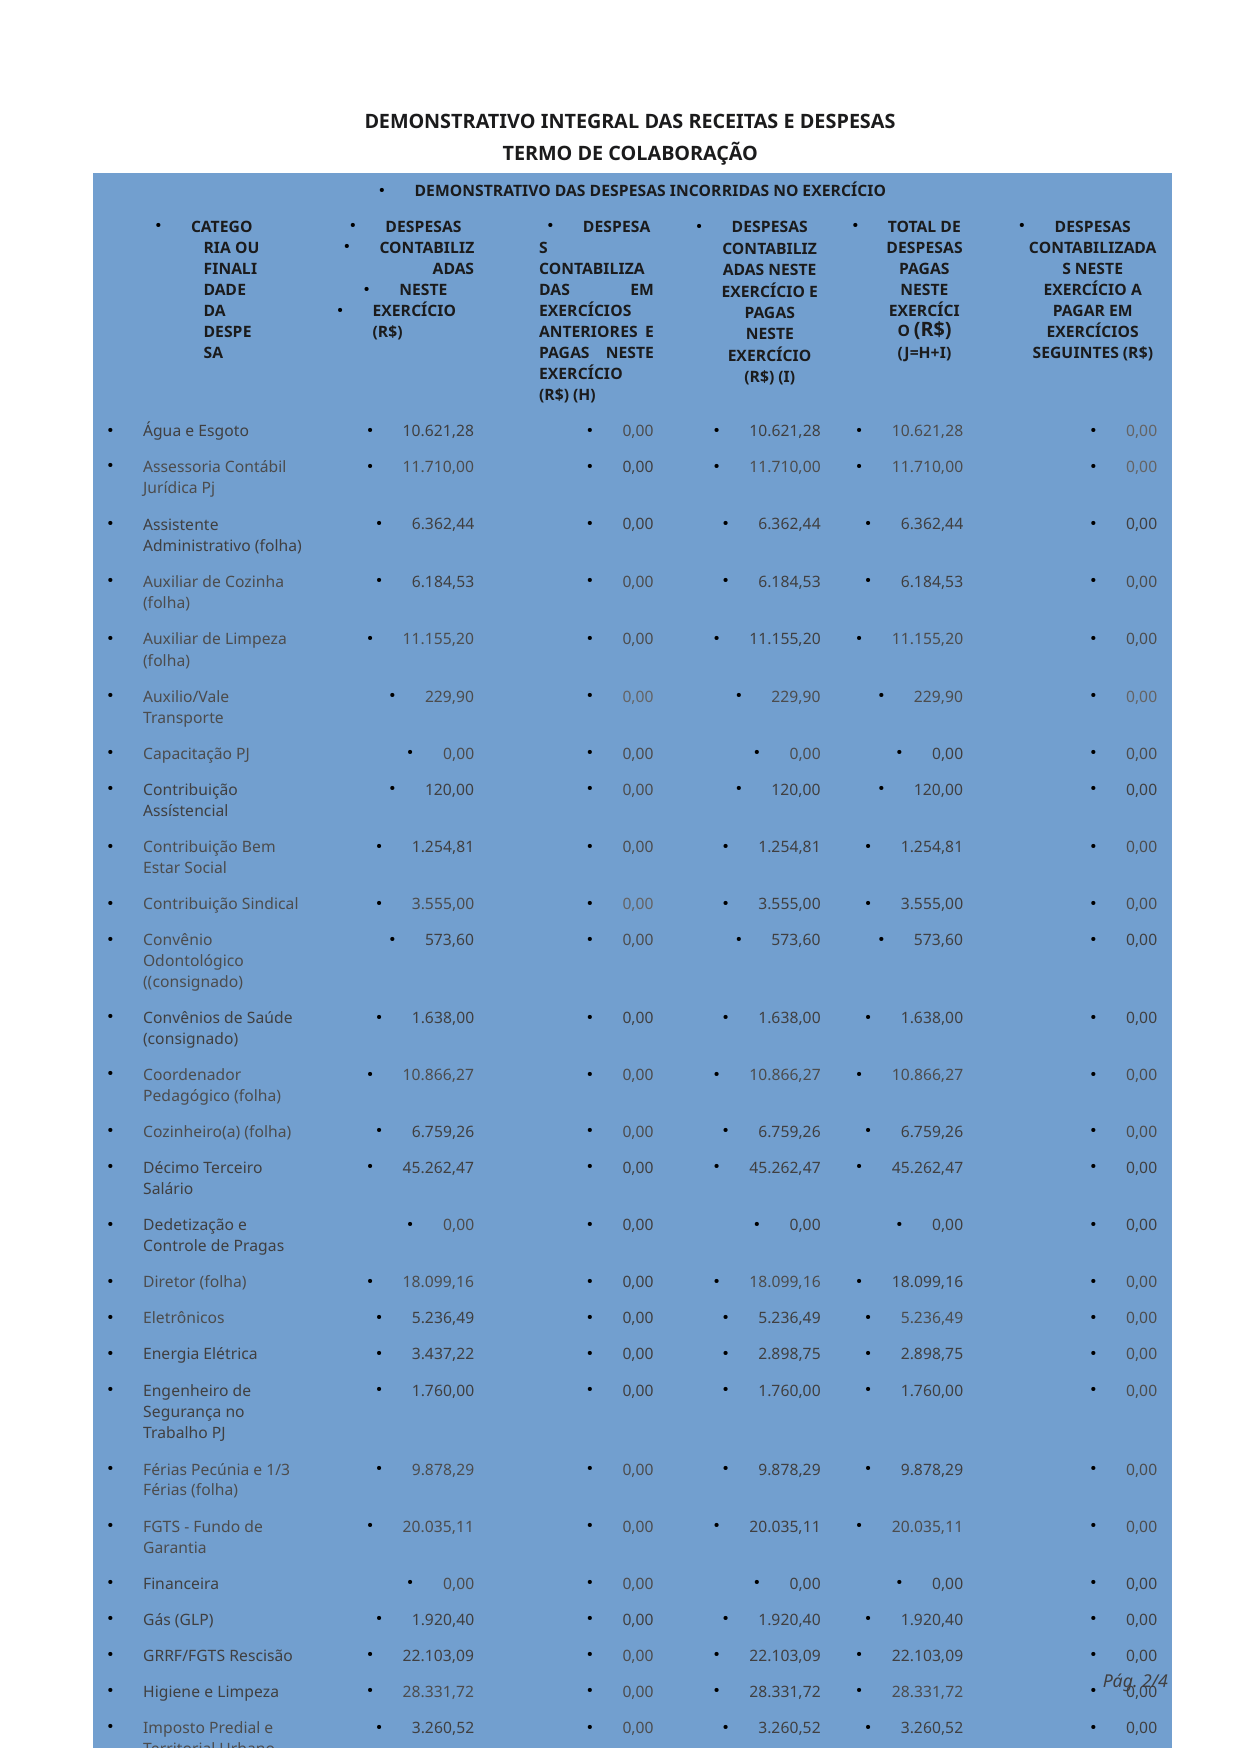

DEMONSTRATIVO INTEGRAL DAS RECEITAS E DESPESAS TERMO DE COLABORAÇÃO
| DEMONSTRATIVO DAS DESPESAS INCORRIDAS NO EXERCÍCIO | | | | | |
| --- | --- | --- | --- | --- | --- |
| CATEGORIA OU FINALIDADE DA DESPESA | DESPESAS CONTABILIZADAS NESTE EXERCÍCIO (R$) | DESPESAS CONTABILIZADAS EM EXERCÍCIOS ANTERIORES E PAGAS NESTE EXERCÍCIO (R$) (H) | DESPESAS CONTABILIZADAS NESTE EXERCÍCIO E PAGAS NESTE EXERCÍCIO (R$) (I) | TOTAL DE DESPESAS PAGAS NESTE EXERCÍCIO (R$) (J=H+I) | DESPESAS CONTABILIZADAS NESTE EXERCÍCIO A PAGAR EM EXERCÍCIOS SEGUINTES (R$) |
| Água e Esgoto | 10.621,28 | 0,00 | 10.621,28 | 10.621,28 | 0,00 |
| Assessoria Contábil Jurídica Pj | 11.710,00 | 0,00 | 11.710,00 | 11.710,00 | 0,00 |
| Assistente Administrativo (folha) | 6.362,44 | 0,00 | 6.362,44 | 6.362,44 | 0,00 |
| Auxiliar de Cozinha (folha) | 6.184,53 | 0,00 | 6.184,53 | 6.184,53 | 0,00 |
| Auxiliar de Limpeza (folha) | 11.155,20 | 0,00 | 11.155,20 | 11.155,20 | 0,00 |
| Auxilio/Vale Transporte | 229,90 | 0,00 | 229,90 | 229,90 | 0,00 |
| Capacitação PJ | 0,00 | 0,00 | 0,00 | 0,00 | 0,00 |
| Contribuição Assístencial | 120,00 | 0,00 | 120,00 | 120,00 | 0,00 |
| Contribuição Bem Estar Social | 1.254,81 | 0,00 | 1.254,81 | 1.254,81 | 0,00 |
| Contribuição Sindical | 3.555,00 | 0,00 | 3.555,00 | 3.555,00 | 0,00 |
| Convênio Odontológico ((consignado) | 573,60 | 0,00 | 573,60 | 573,60 | 0,00 |
| Convênios de Saúde (consignado) | 1.638,00 | 0,00 | 1.638,00 | 1.638,00 | 0,00 |
| Coordenador Pedagógico (folha) | 10.866,27 | 0,00 | 10.866,27 | 10.866,27 | 0,00 |
| Cozinheiro(a) (folha) | 6.759,26 | 0,00 | 6.759,26 | 6.759,26 | 0,00 |
| Décimo Terceiro Salário | 45.262,47 | 0,00 | 45.262,47 | 45.262,47 | 0,00 |
| Dedetização e Controle de Pragas | 0,00 | 0,00 | 0,00 | 0,00 | 0,00 |
| Diretor (folha) | 18.099,16 | 0,00 | 18.099,16 | 18.099,16 | 0,00 |
| Eletrônicos | 5.236,49 | 0,00 | 5.236,49 | 5.236,49 | 0,00 |
| Energia Elétrica | 3.437,22 | 0,00 | 2.898,75 | 2.898,75 | 0,00 |
| Engenheiro de Segurança no Trabalho PJ | 1.760,00 | 0,00 | 1.760,00 | 1.760,00 | 0,00 |
| Férias Pecúnia e 1/3 Férias (folha) | 9.878,29 | 0,00 | 9.878,29 | 9.878,29 | 0,00 |
| FGTS - Fundo de Garantia | 20.035,11 | 0,00 | 20.035,11 | 20.035,11 | 0,00 |
| Financeira | 0,00 | 0,00 | 0,00 | 0,00 | 0,00 |
| Gás (GLP) | 1.920,40 | 0,00 | 1.920,40 | 1.920,40 | 0,00 |
| GRRF/FGTS Rescisão | 22.103,09 | 0,00 | 22.103,09 | 22.103,09 | 0,00 |
| Higiene e Limpeza | 28.331,72 | 0,00 | 28.331,72 | 28.331,72 | 0,00 |
| Imposto Predial e Territorial Urbano | 3.260,52 | 0,00 | 3.260,52 | 3.260,52 | 0,00 |
| INSS Patronal e Empregados | 69.597,68 | 0,00 | 69.597,68 | 69.597,68 | 0,00 |
| INSS s/ 13a Salário | 13.801,54 | 0,00 | 13.801,54 | 13.801,54 | 0,00 |
| IRRF s/ Aluguel PJ | 1.697,28 | 0,00 | 1.697,28 | 1.697,28 | 0,00 |
| IRRF s/ Proventos | 6.062,36 | 0,00 | 6.062,36 | 6.062,36 | 0,00 |
| ISS s/Serviços PJ | 0,00 | 0,00 | 0,00 | 0,00 | 0,00 |
| Locação de Imóvel PF | 21.683,40 | 0,00 | 21.683,40 | 21.683,40 | 0,00 |
Pág. 2/4